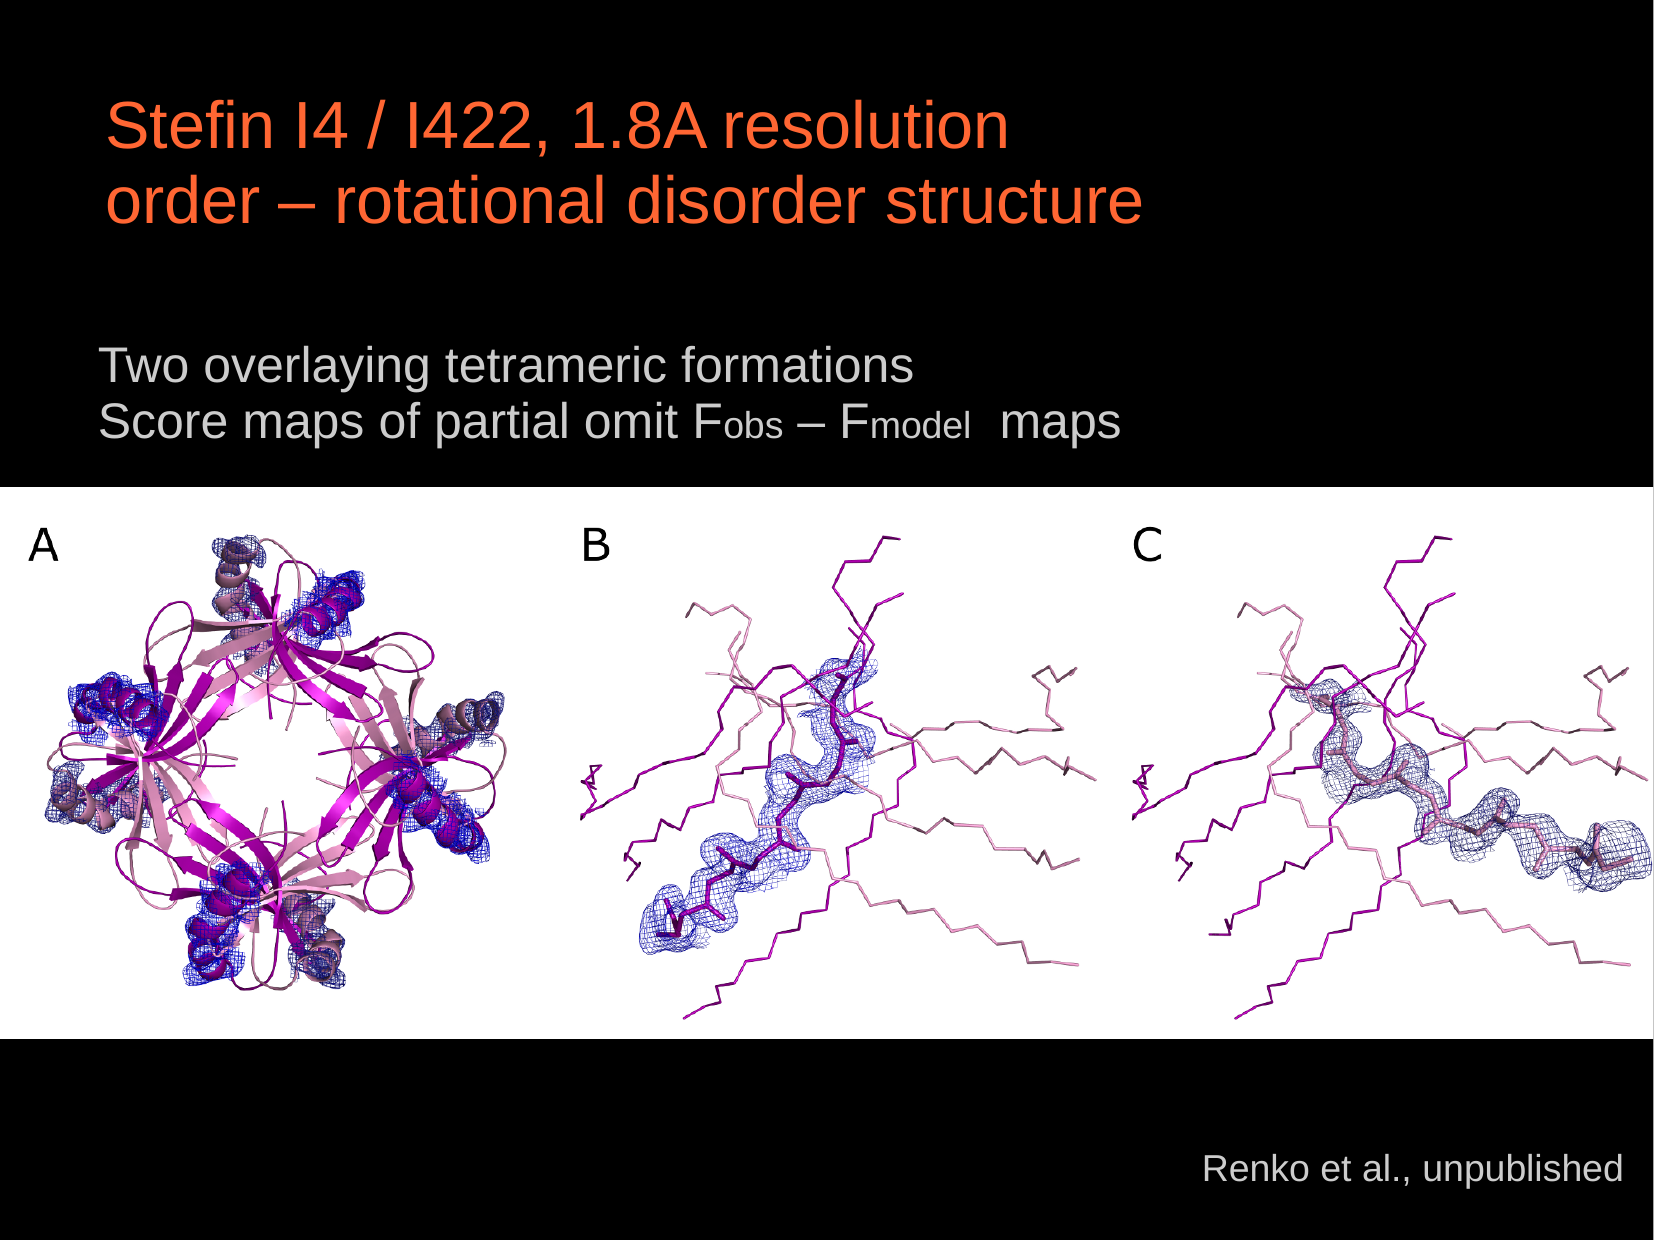

#
Stefin I4 / I422, 1.8A resolution
order – rotational disorder structure
Two overlaying tetrameric formations
Score maps of partial omit Fobs – Fmodel maps
Renko et al., unpublished